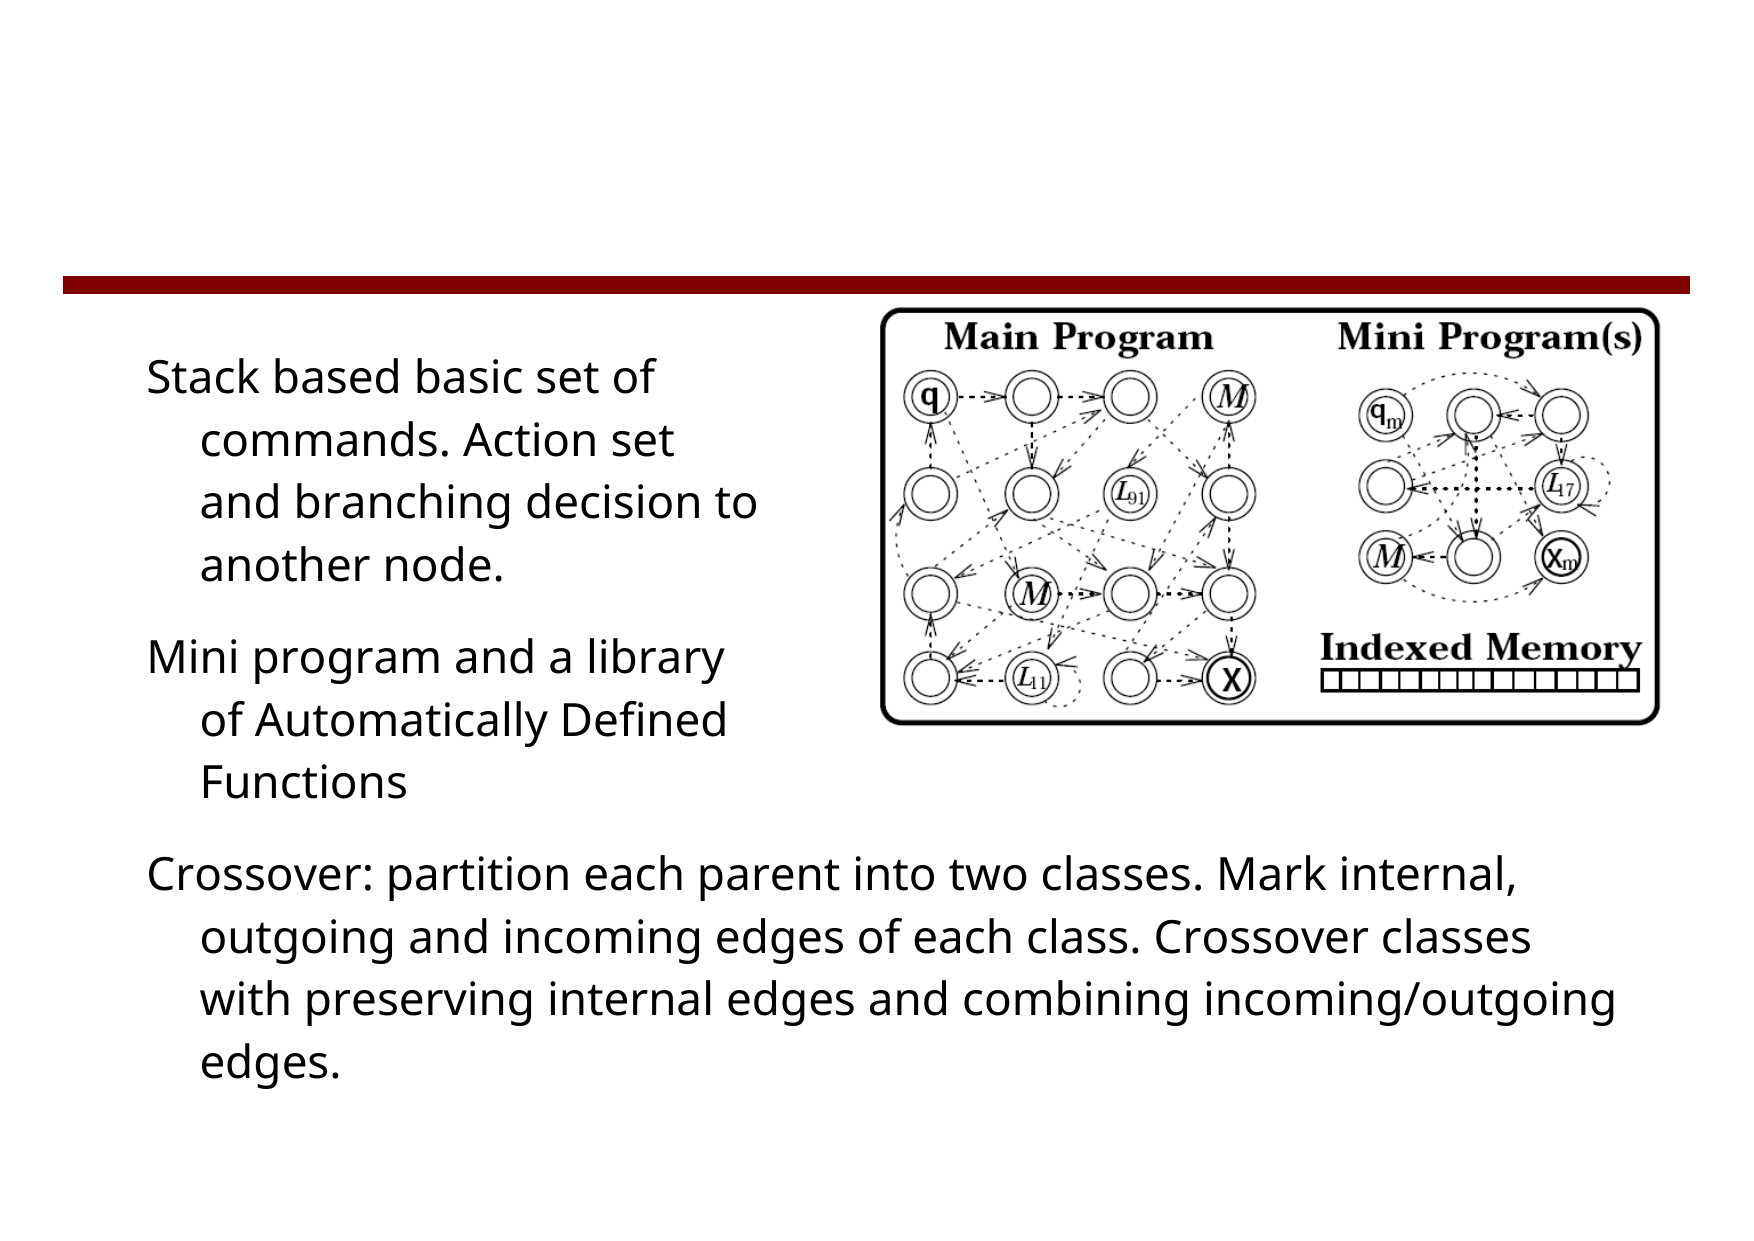

#
Stack based basic set of
commands. Action set
and branching decision to
another node.
Mini program and a library
of Automatically Defined
Functions
Crossover: partition each parent into two classes. Mark internal, outgoing and incoming edges of each class. Crossover classes with preserving internal edges and combining incoming/outgoing edges.